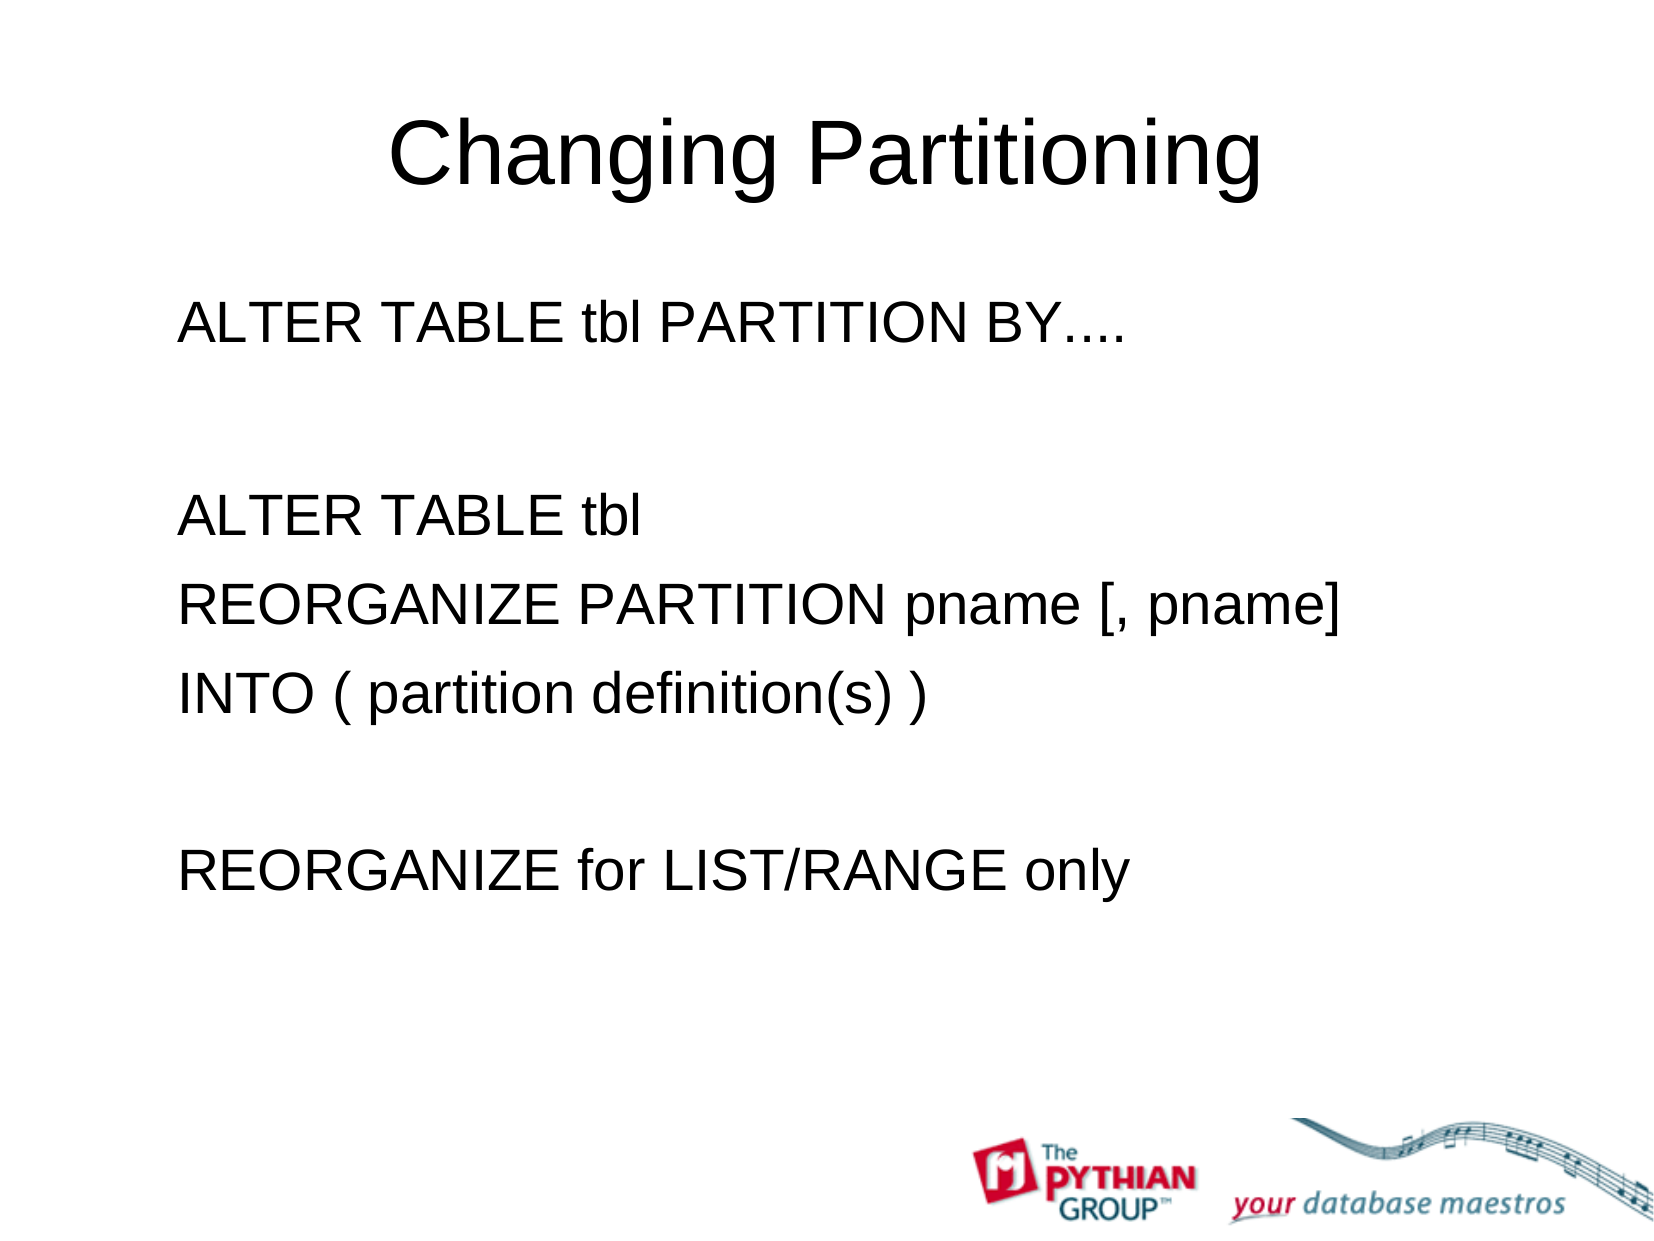

# Changing Partitioning
ALTER TABLE tbl PARTITION BY....
ALTER TABLE tbl
REORGANIZE PARTITION pname [, pname]
INTO ( partition definition(s) )
REORGANIZE for LIST/RANGE only